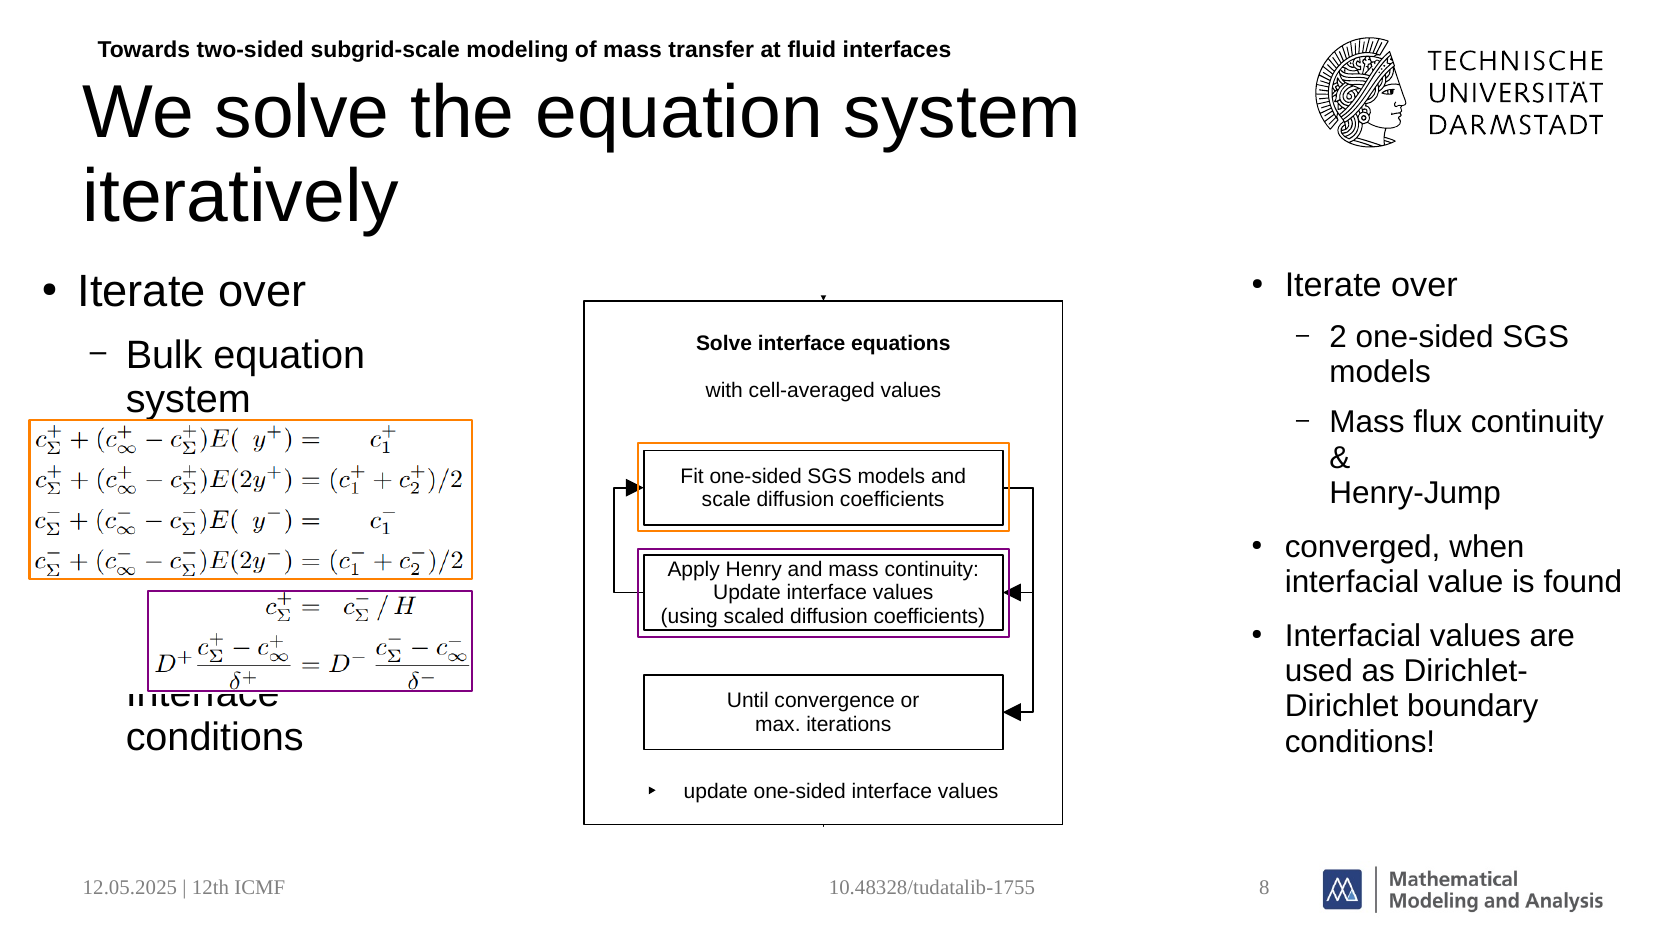

# We solve the equation system iteratively
Iterate over
Bulk equation system
with interfacial values from two-sided SGS as Dirichlet-Dirichlet boundary conditions!
Interface conditions
Iterate over
2 one-sided SGS models
Mass flux continuity
&
Henry-Jump
converged, when interfacial value is found
Interfacial values are used as Dirichlet-Dirichlet boundary conditions!
12.05.2025 | 12th ICMF
M. Schwarzmeier | DOI: 10.48328/tudatalib-1755
8